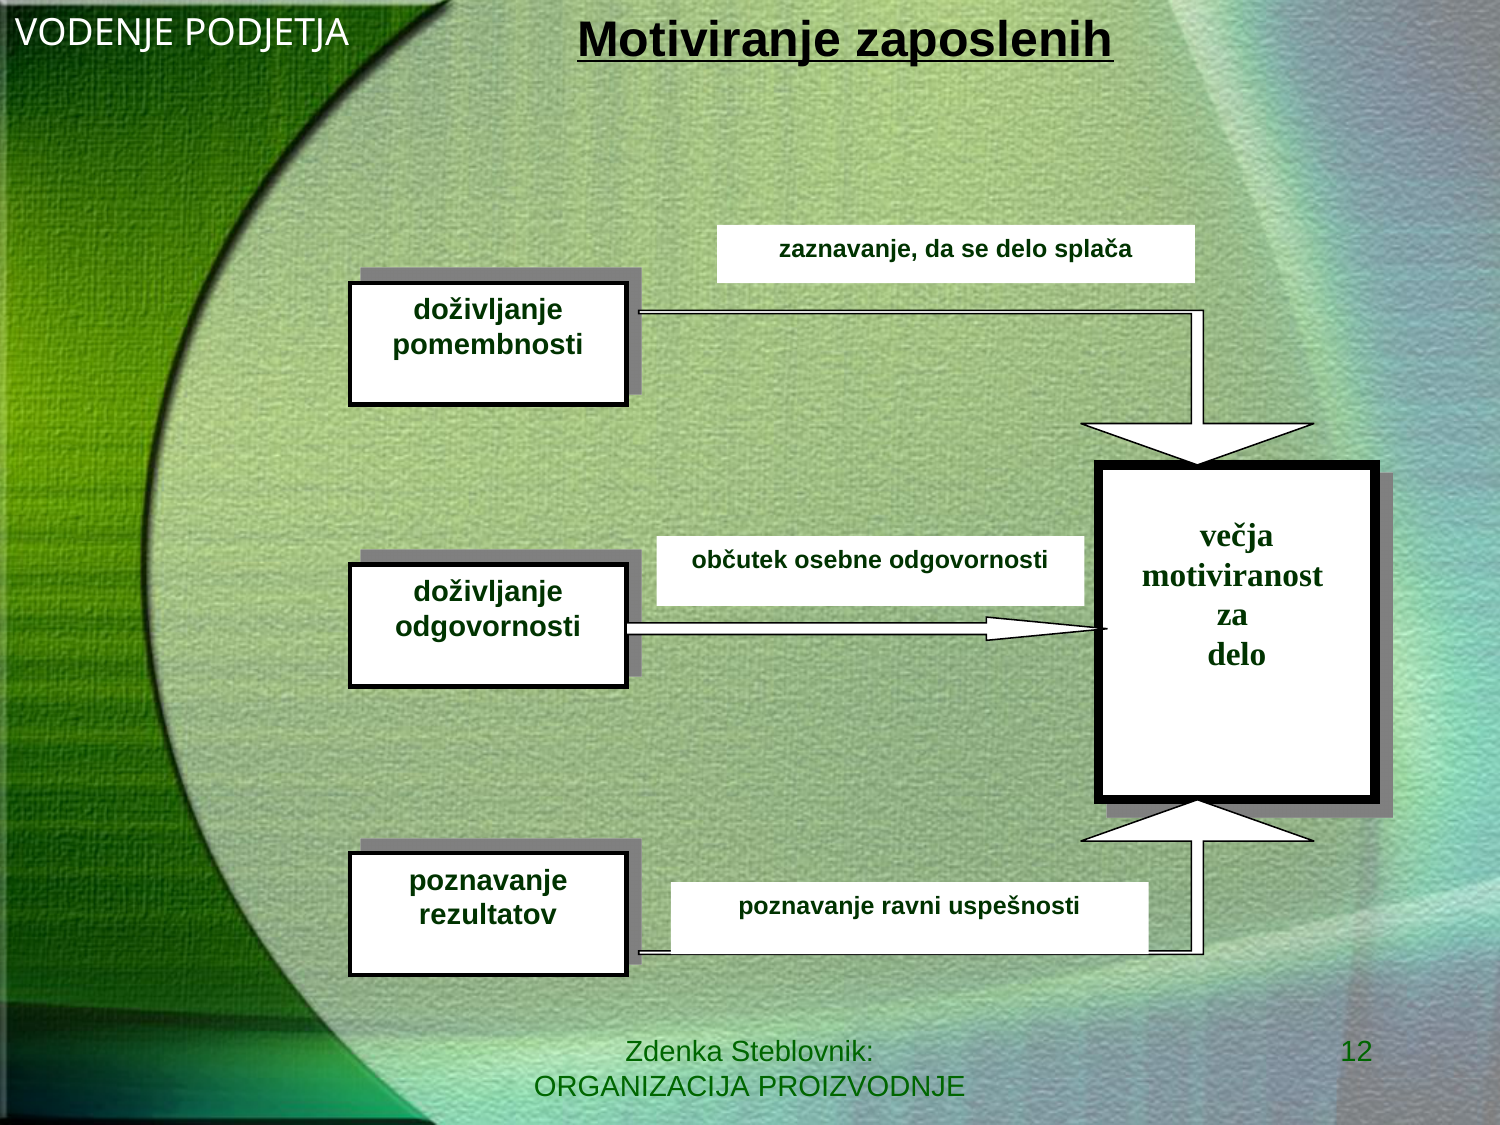

VODENJE PODJETJA
Motiviranje zaposlenih
zaznavanje, da se delo splača
doživljanje pomembnosti
večja motiviranost
za
delo
občutek osebne odgovornosti
doživljanje odgovornosti
poznavanje rezultatov
poznavanje ravni uspešnosti
Zdenka Steblovnik: ORGANIZACIJA PROIZVODNJE